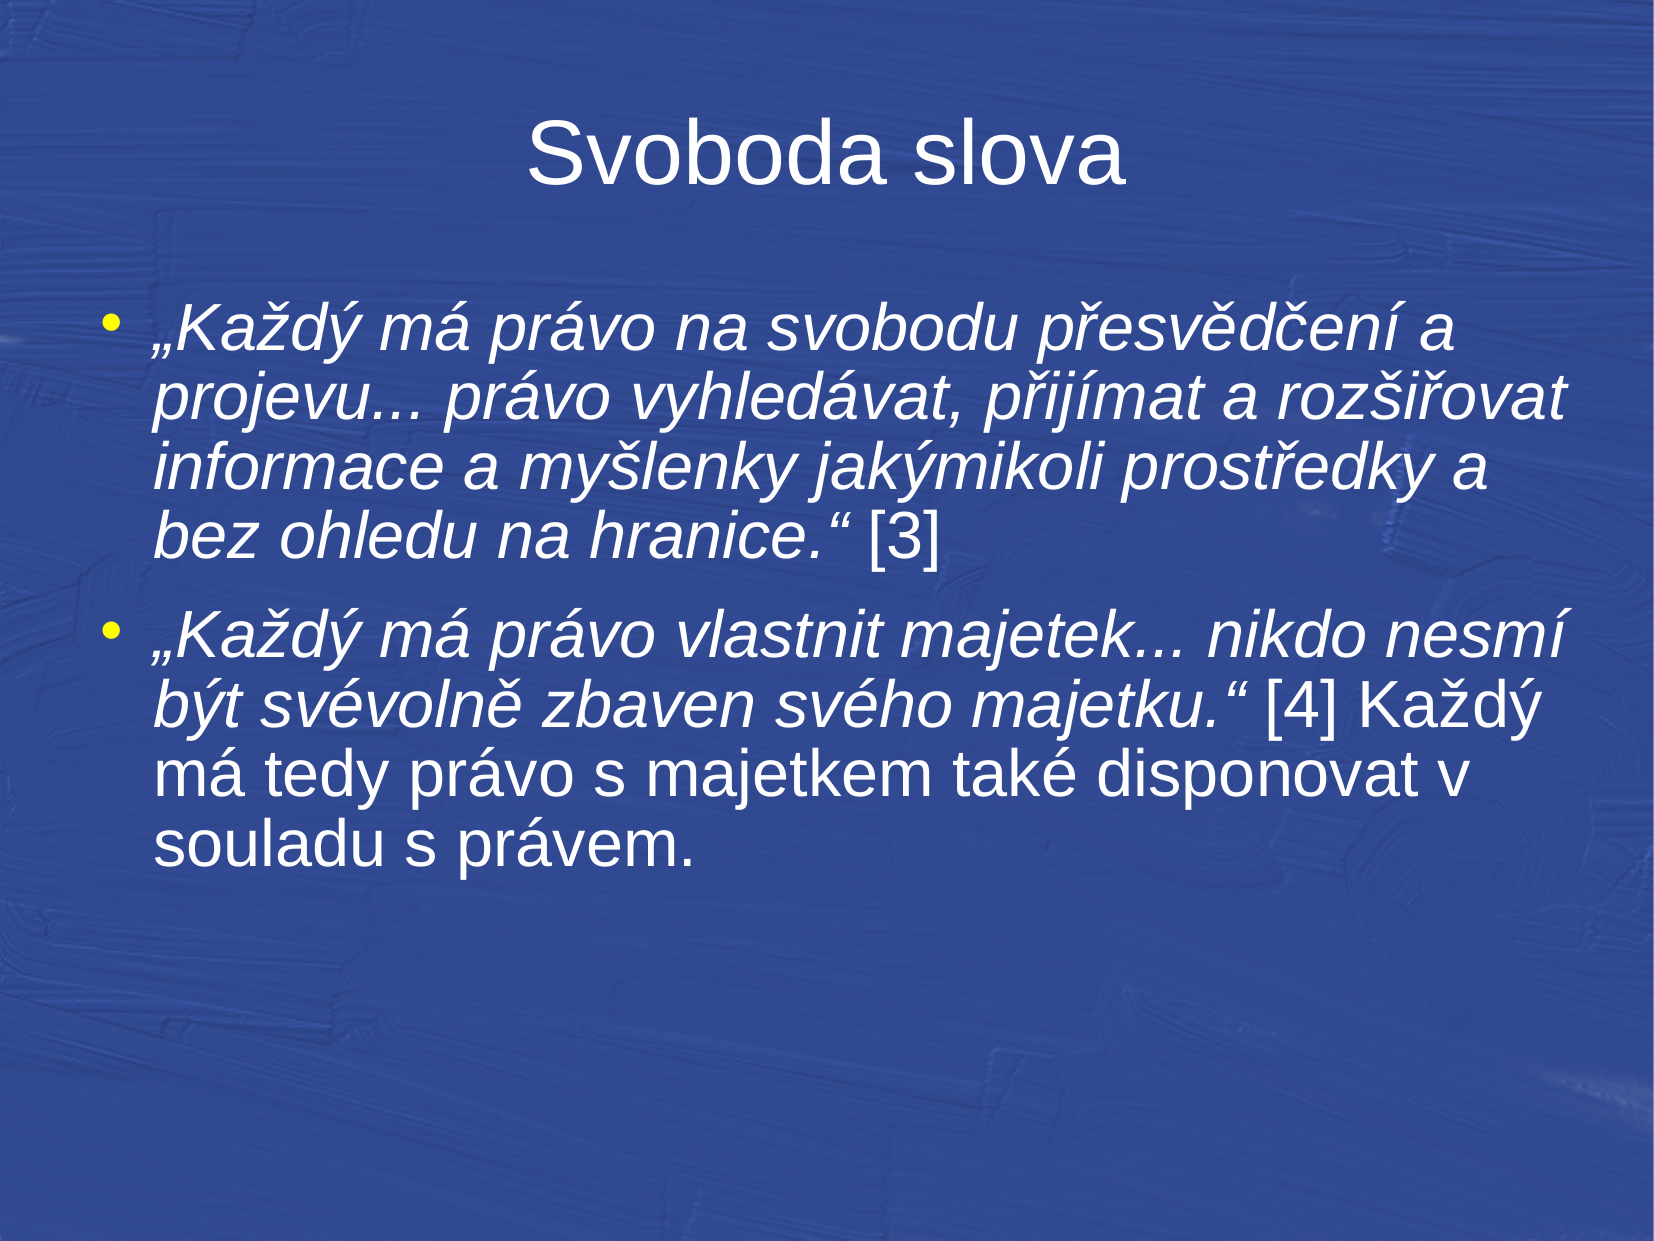

# Svoboda slova
„Každý má právo na svobodu přesvědčení a projevu... právo vyhledávat, přijímat a rozšiřovat informace a myšlenky jakýmikoli prostředky a bez ohledu na hranice.“ [3]
„Každý má právo vlastnit majetek... nikdo nesmí být svévolně zbaven svého majetku.“ [4] Každý má tedy právo s majetkem také disponovat v souladu s právem.